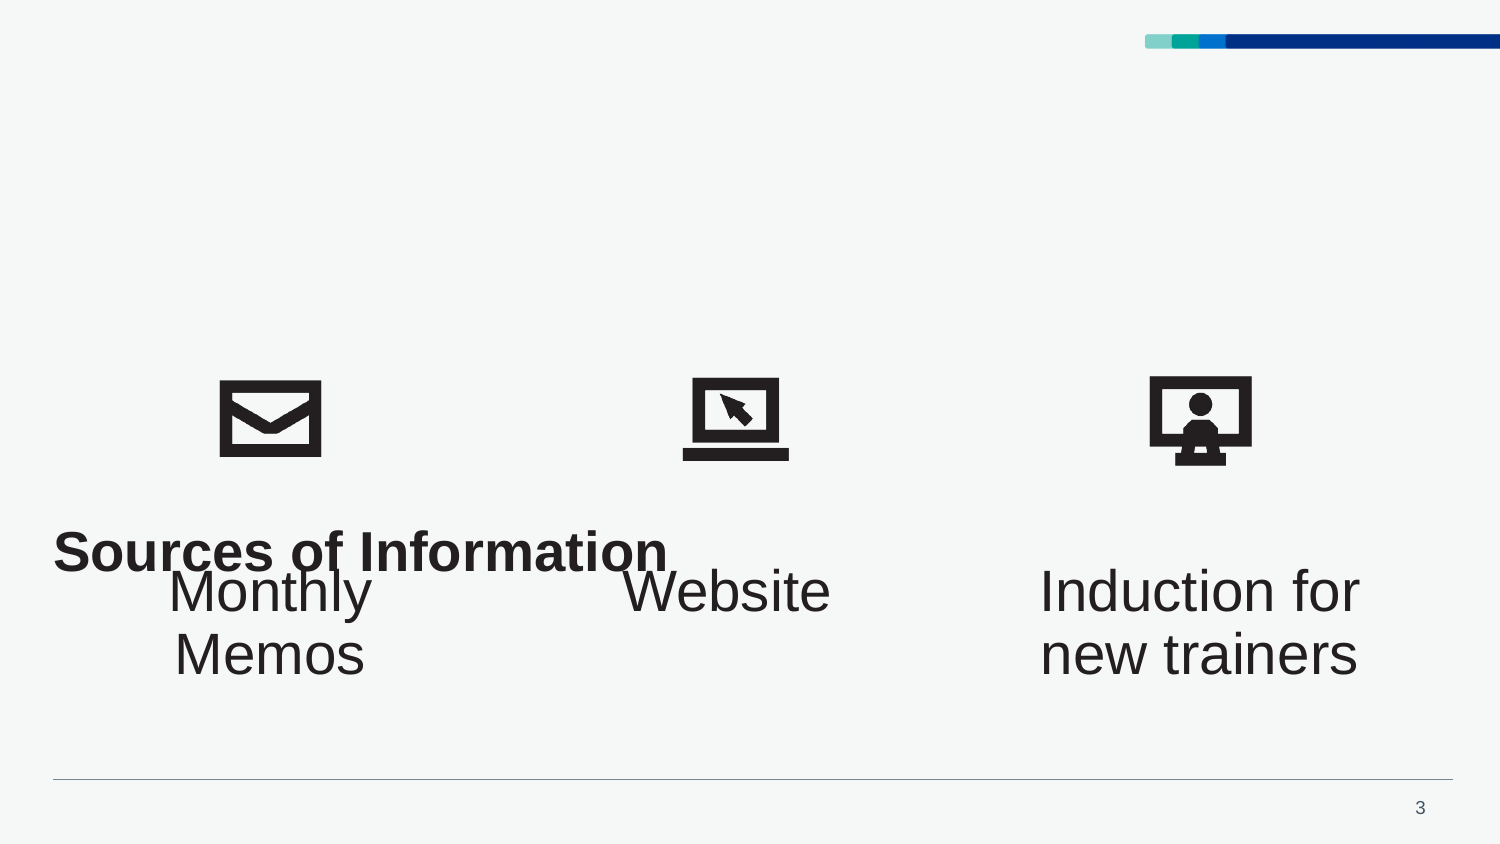

Monthly Memos
Website
Induction for new trainers
# Sources of Information